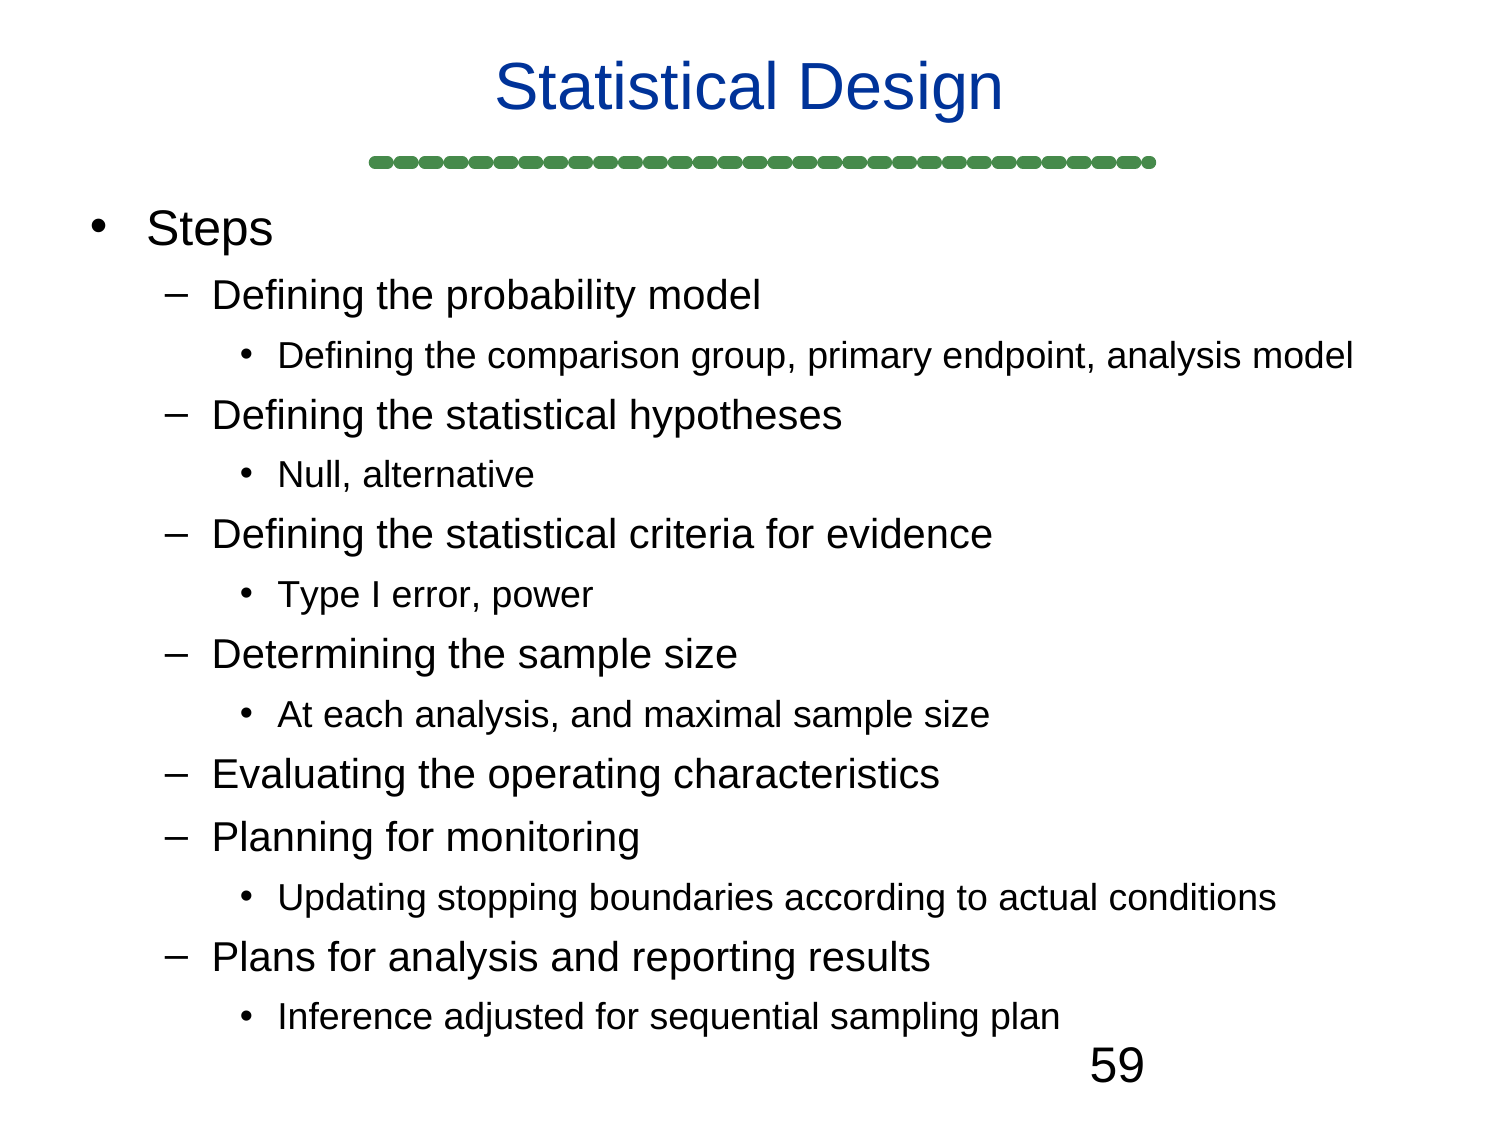

# Statistical Design
Steps
Defining the probability model
Defining the comparison group, primary endpoint, analysis model
Defining the statistical hypotheses
Null, alternative
Defining the statistical criteria for evidence
Type I error, power
Determining the sample size
At each analysis, and maximal sample size
Evaluating the operating characteristics
Planning for monitoring
Updating stopping boundaries according to actual conditions
Plans for analysis and reporting results
Inference adjusted for sequential sampling plan
59